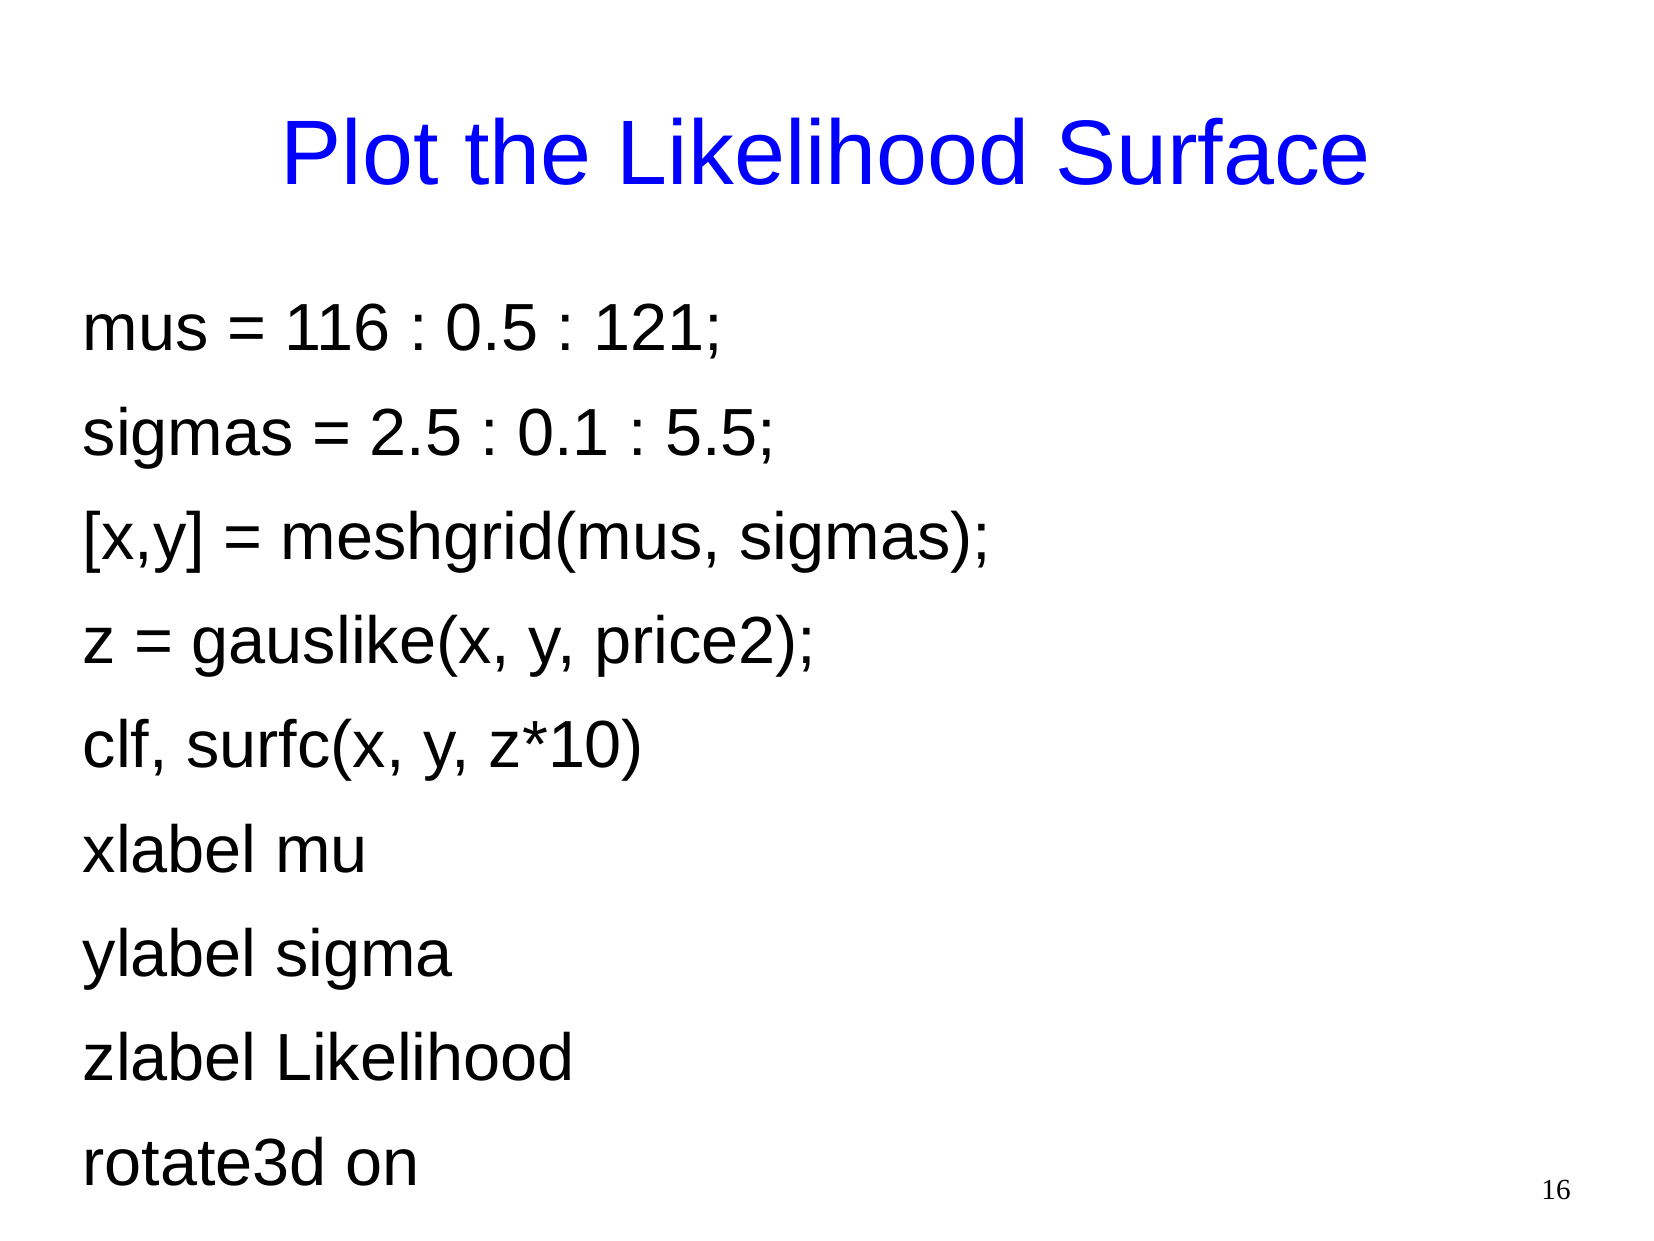

# Plot the Likelihood Surface
mus = 116 : 0.5 : 121;
sigmas = 2.5 : 0.1 : 5.5;
[x,y] = meshgrid(mus, sigmas);
z = gauslike(x, y, price2);
clf, surfc(x, y, z*10)
xlabel mu
ylabel sigma
zlabel Likelihood
rotate3d on
16